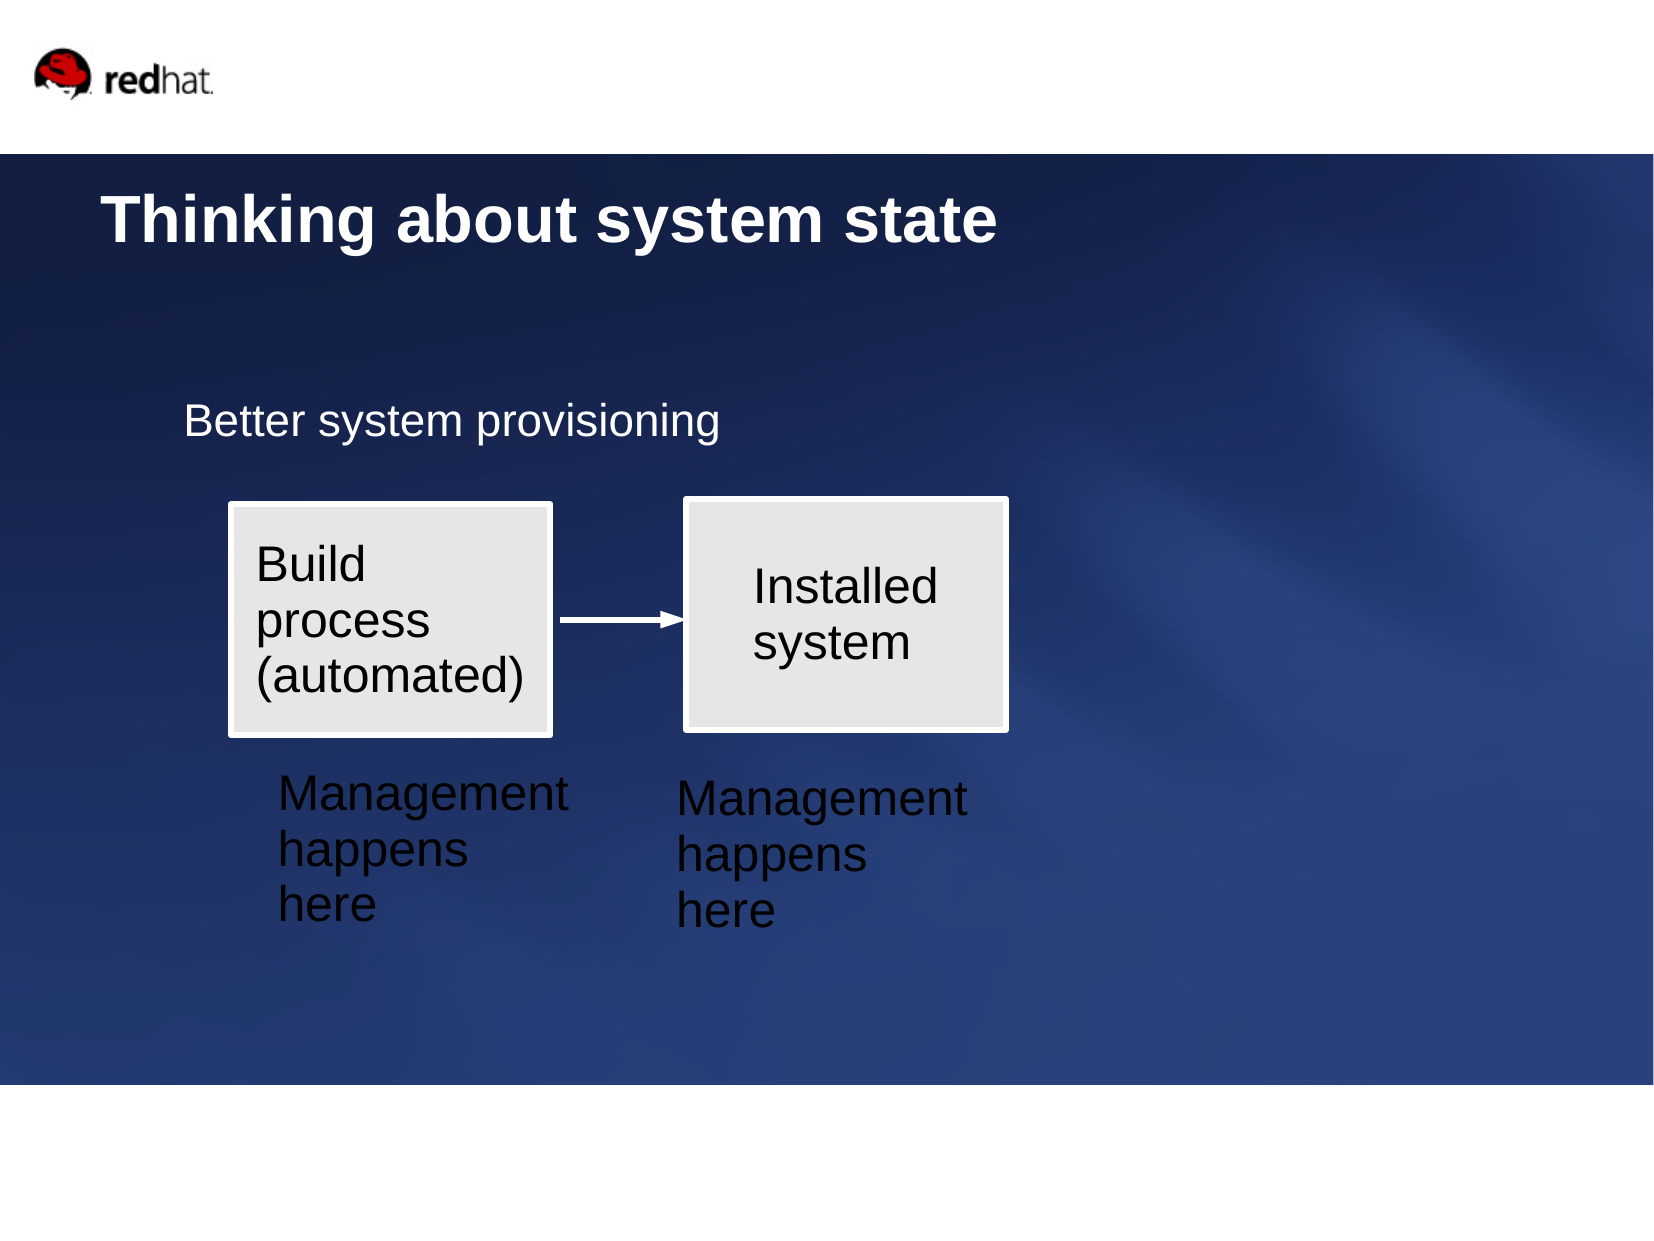

# Thinking about system state
Better system provisioning
Installed
system
Build
process
(automated)
Management
happens
here
Management
happens
here